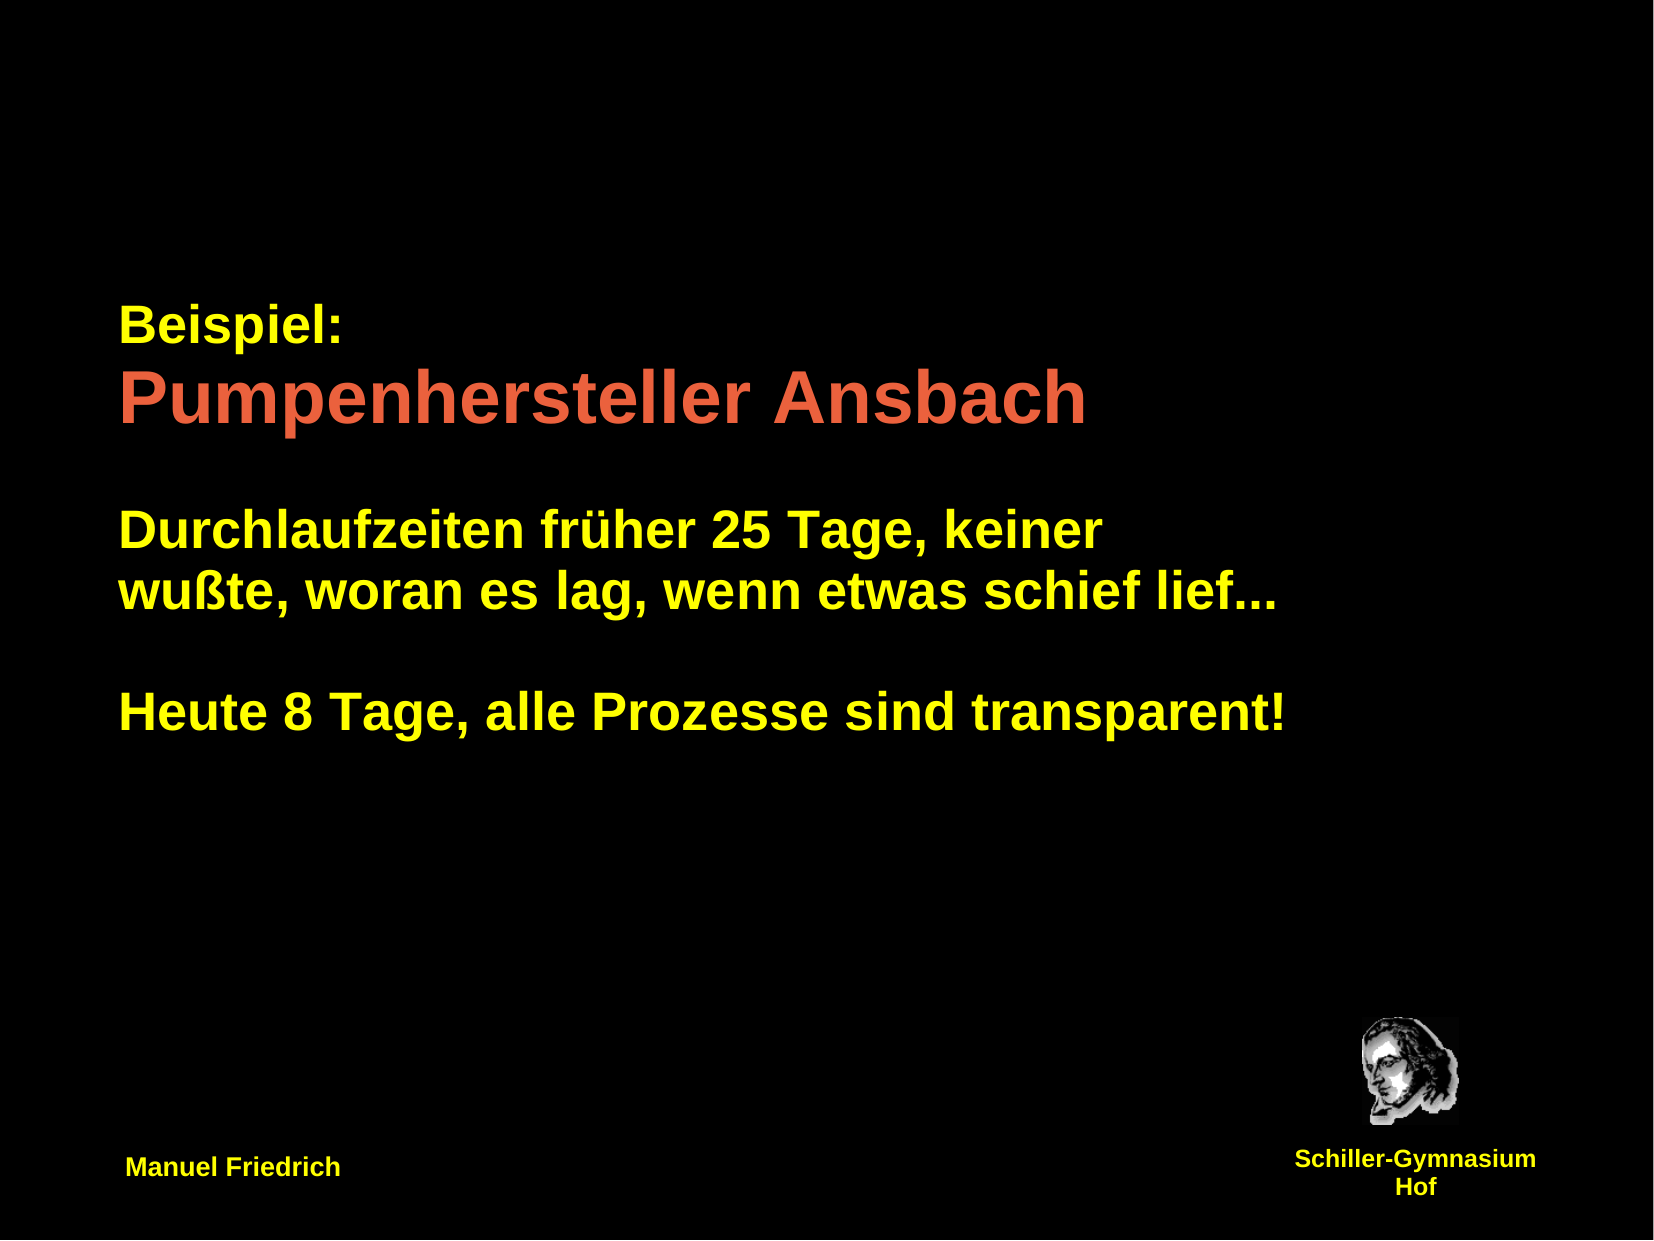

Beispiel:
Pumpenhersteller Ansbach
Durchlaufzeiten früher 25 Tage, keiner
wußte, woran es lag, wenn etwas schief lief...
Heute 8 Tage, alle Prozesse sind transparent!
Schiller-Gymnasium
Hof
Manuel Friedrich